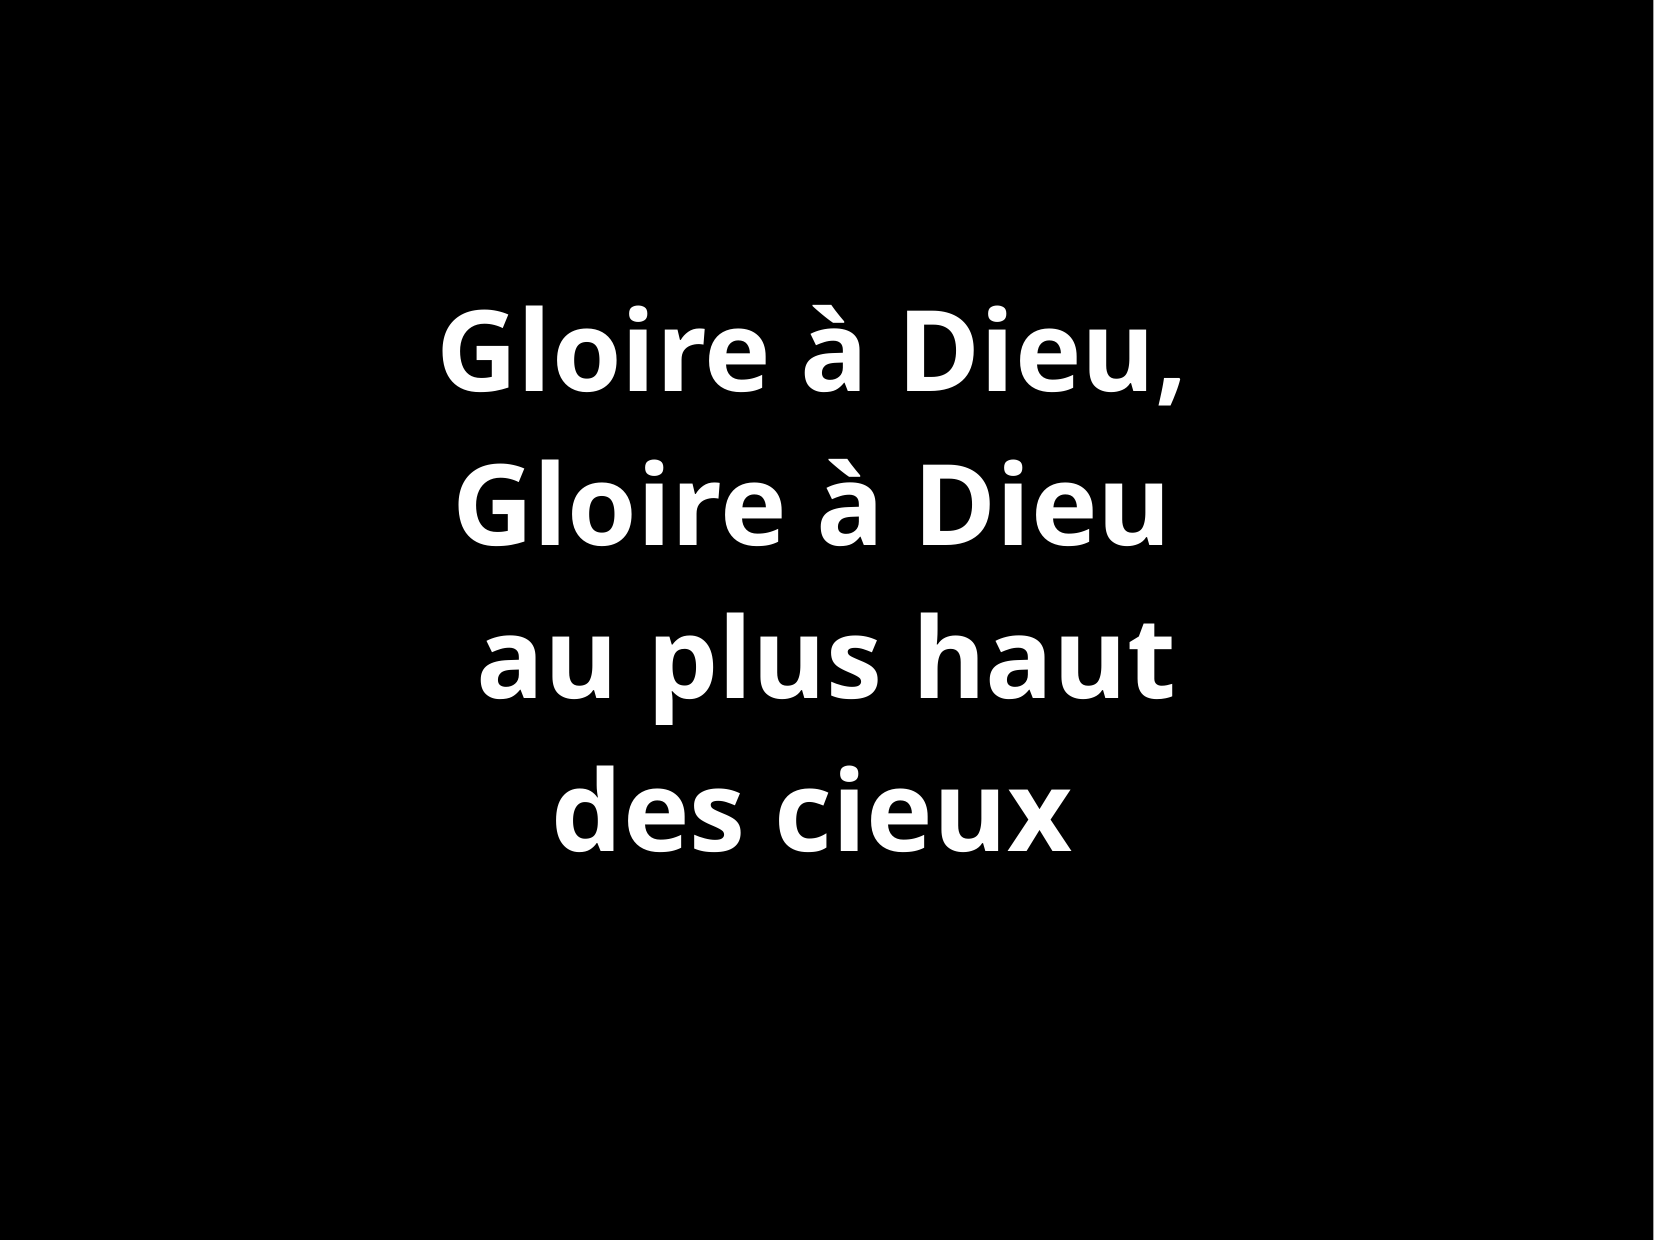

# Gloire à Dieu,
Gloire à Dieu
au plus haut
des cieux